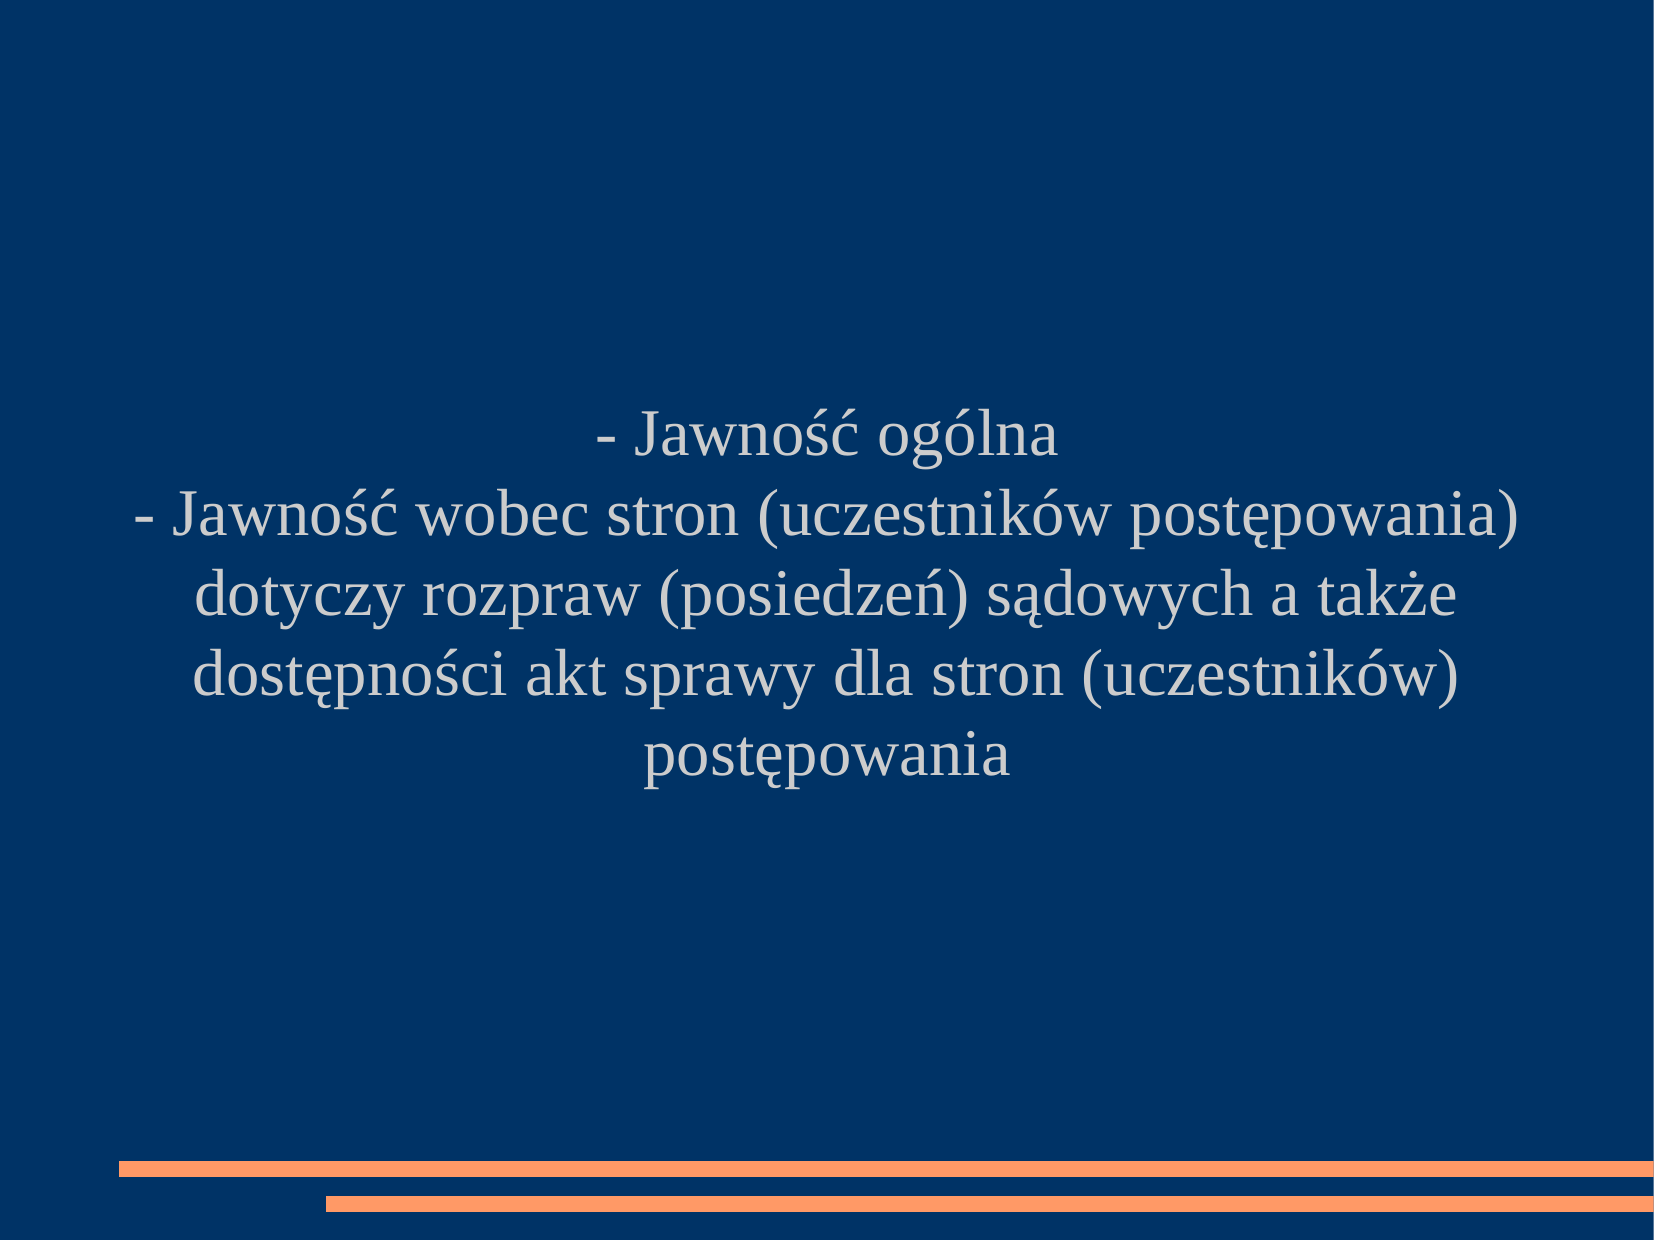

# - Jawność ogólna
- Jawność wobec stron (uczestników postępowania) dotyczy rozpraw (posiedzeń) sądowych a także dostępności akt sprawy dla stron (uczestników) postępowania